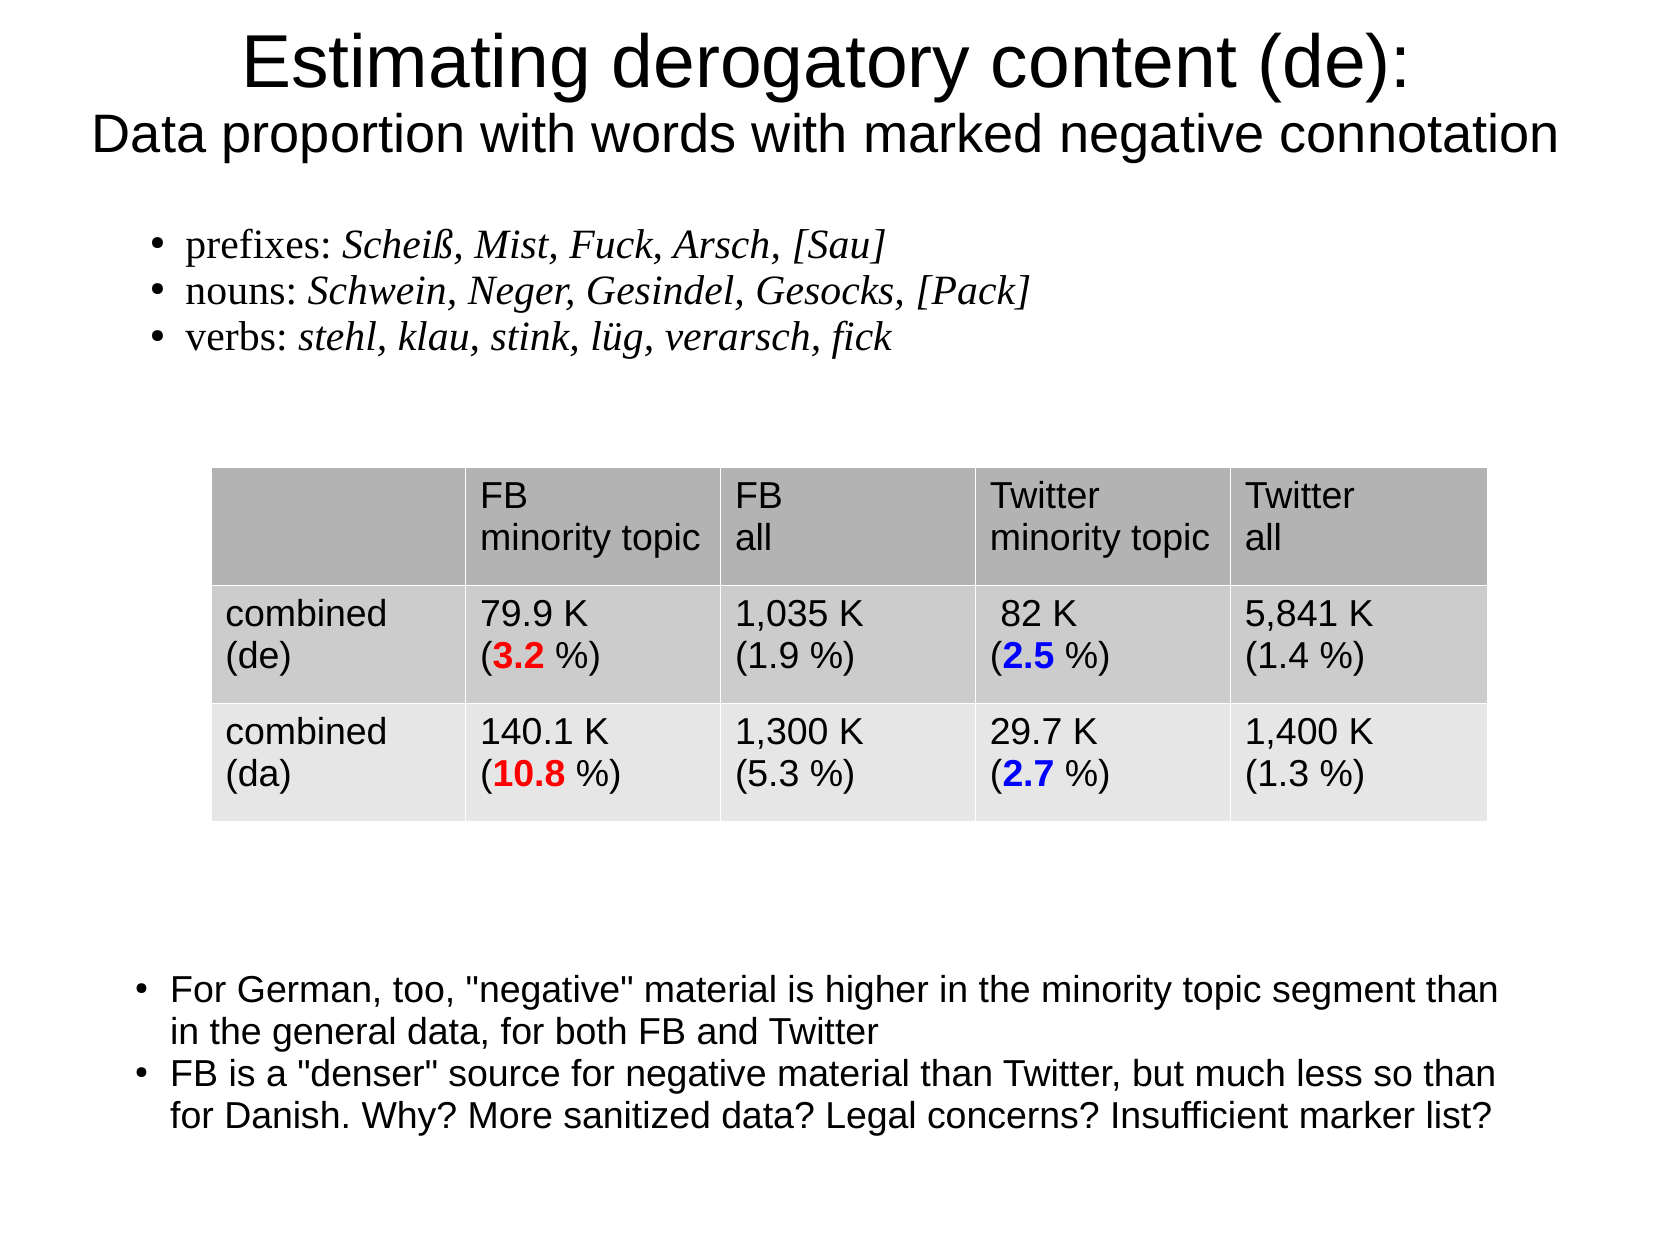

# Estimating derogatory content (de): Data proportion with words with marked negative connotation
prefixes: Scheiß, Mist, Fuck, Arsch, [Sau]
nouns: Schwein, Neger, Gesindel, Gesocks, [Pack]
verbs: stehl, klau, stink, lüg, verarsch, fick
| | FB minority topic | FB all | Twitter minority topic | Twitter all |
| --- | --- | --- | --- | --- |
| combined (de) | 79.9 K (3.2 %) | 1,035 K (1.9 %) | 82 K (2.5 %) | 5,841 K (1.4 %) |
| combined (da) | 140.1 K (10.8 %) | 1,300 K (5.3 %) | 29.7 K (2.7 %) | 1,400 K (1.3 %) |
For German, too, "negative" material is higher in the minority topic segment than in the general data, for both FB and Twitter
FB is a "denser" source for negative material than Twitter, but much less so than for Danish. Why? More sanitized data? Legal concerns? Insufficient marker list?